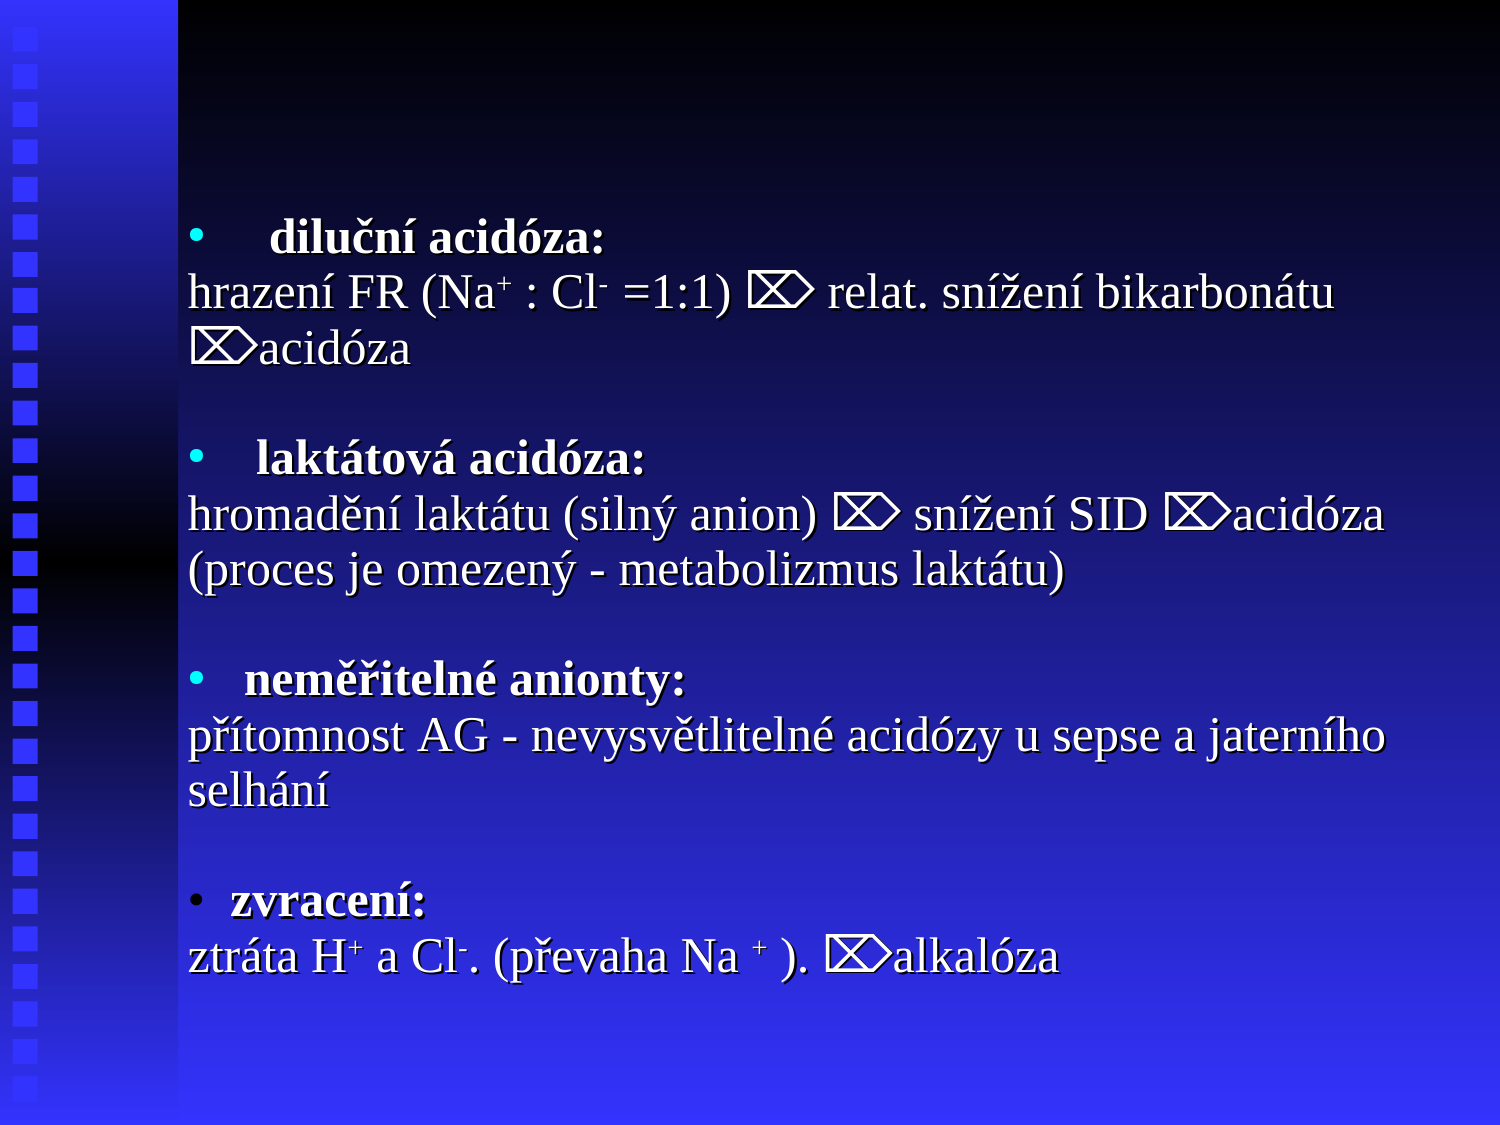

# diluční acidóza:
hrazení FR (Na+ : Cl- =1:1)  relat. snížení bikarbonátu acidóza
 laktátová acidóza:
hromadění laktátu (silný anion)  snížení SID acidóza
(proces je omezený - metabolizmus laktátu)
neměřitelné anionty:
přítomnost AG - nevysvětlitelné acidózy u sepse a jaterního selhání
 zvracení:
ztráta H+ a Cl-. (převaha Na + ). alkalóza